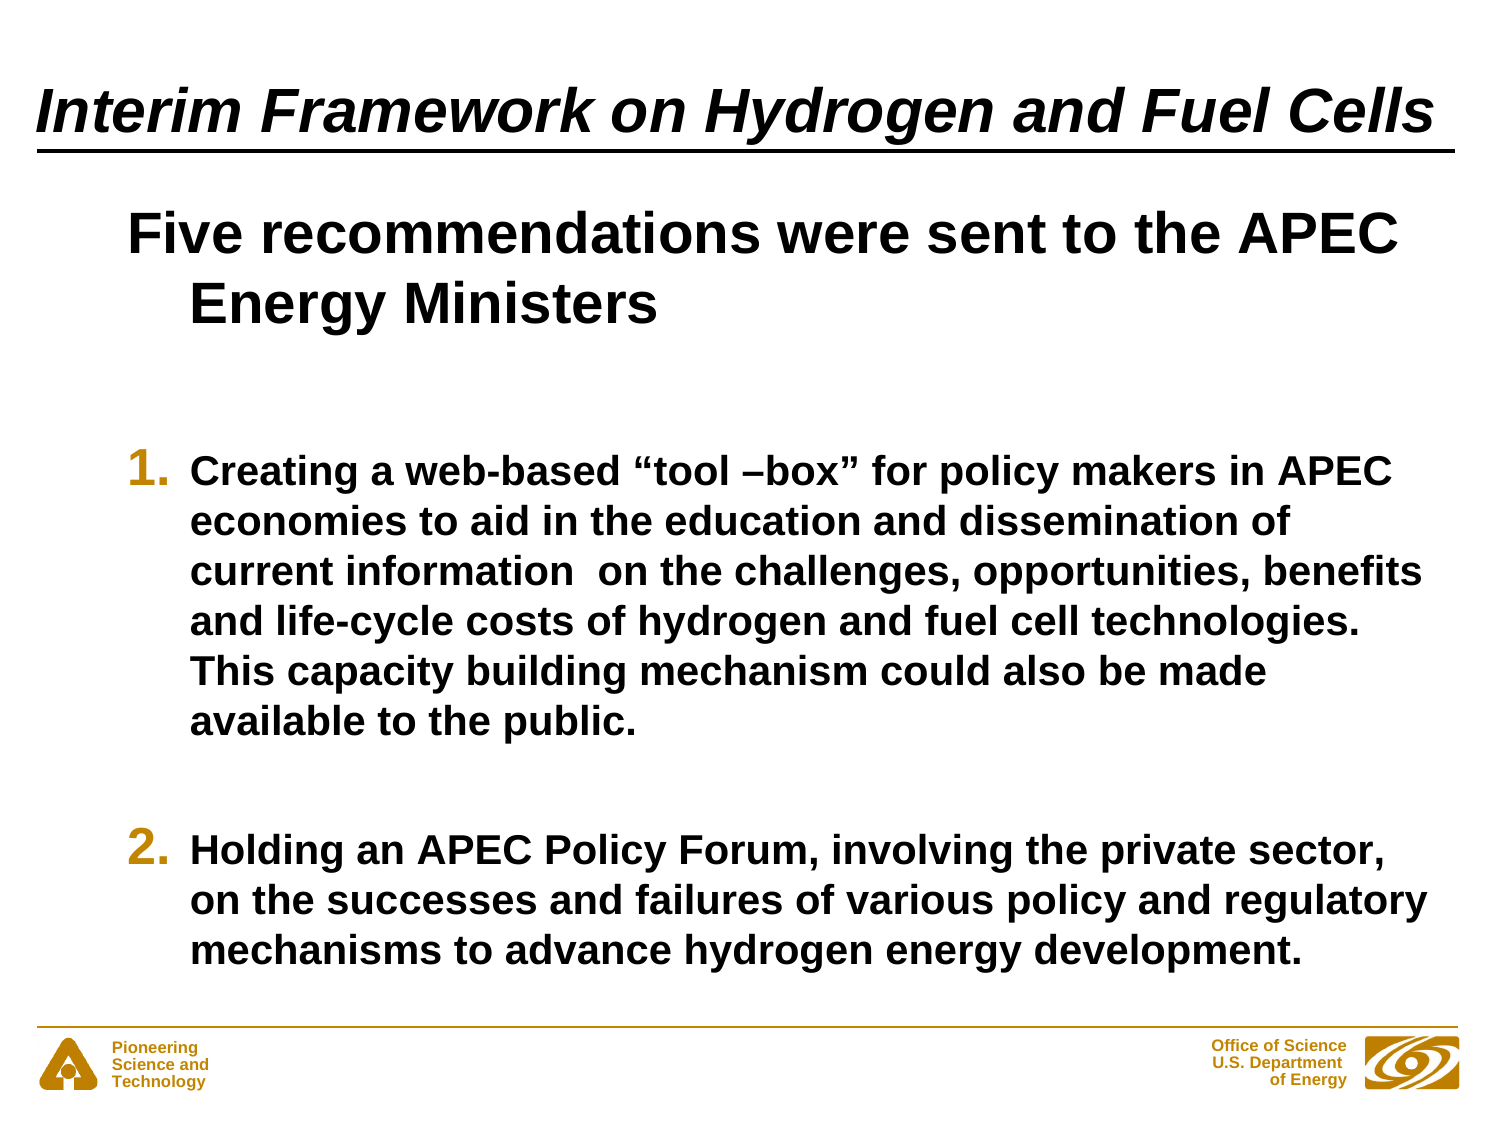

# Interim Framework on Hydrogen and Fuel Cells
Five recommendations were sent to the APEC Energy Ministers
Creating a web-based “tool –box” for policy makers in APEC economies to aid in the education and dissemination of current information on the challenges, opportunities, benefits and life-cycle costs of hydrogen and fuel cell technologies. This capacity building mechanism could also be made available to the public.
Holding an APEC Policy Forum, involving the private sector, on the successes and failures of various policy and regulatory mechanisms to advance hydrogen energy development.